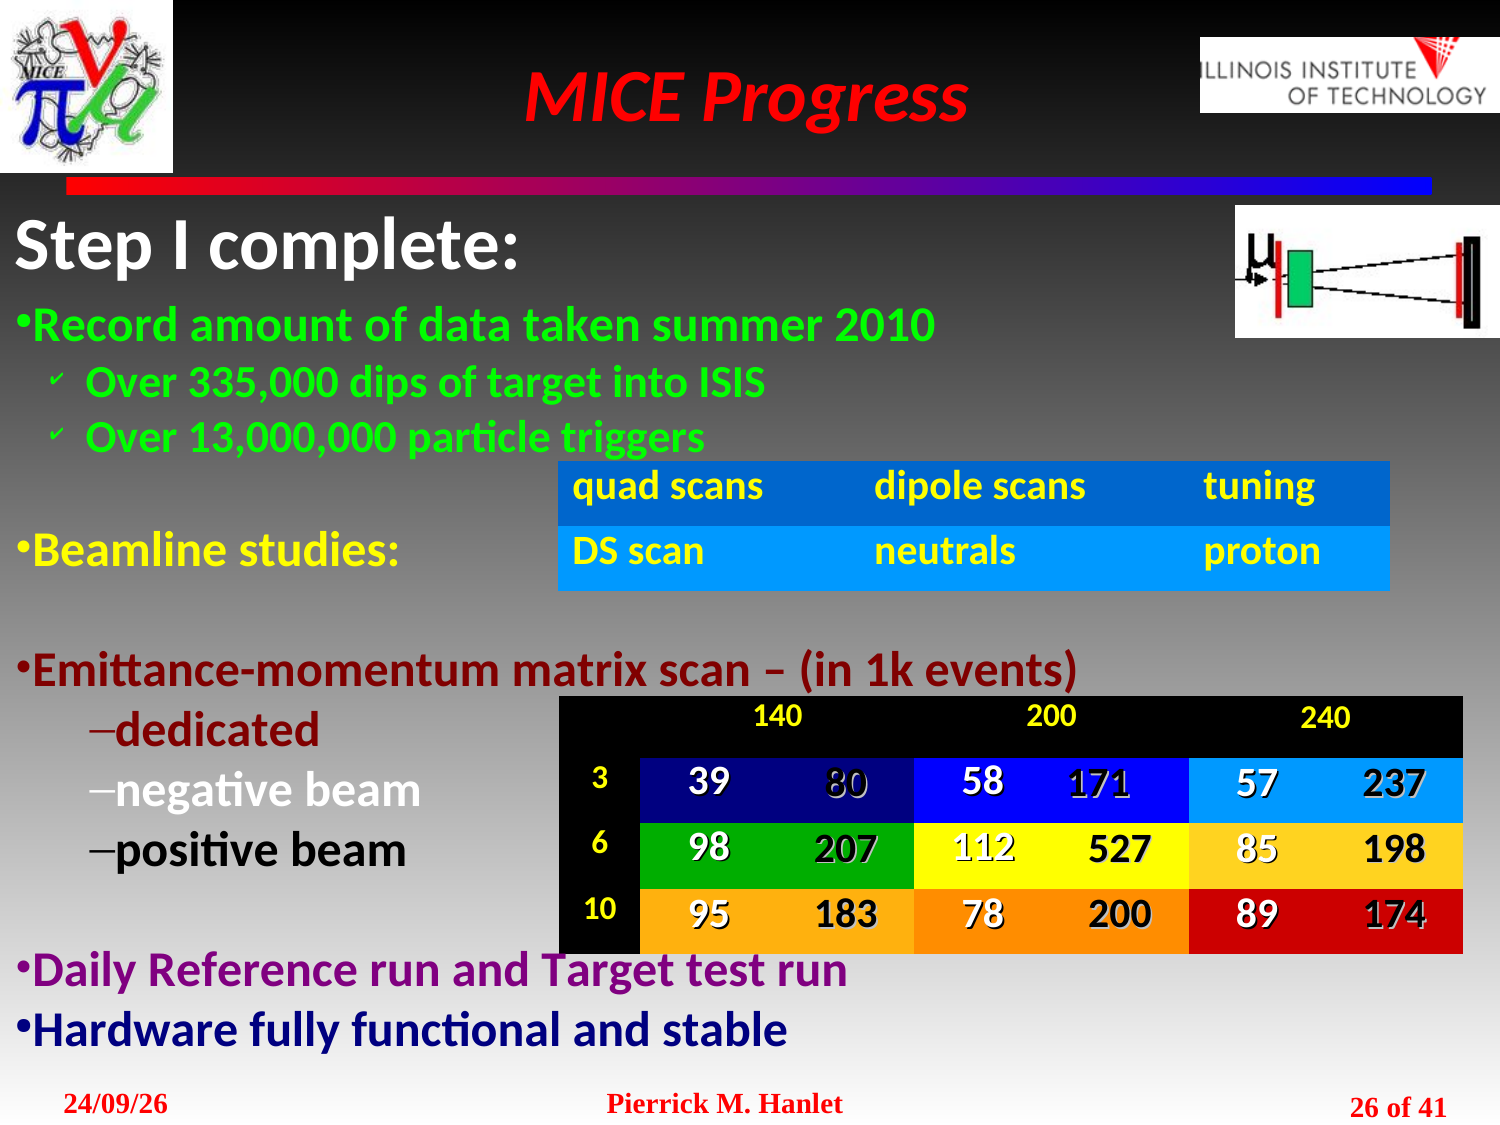

# MICE Progress
Step I complete:
Record amount of data taken summer 2010
Over 335,000 dips of target into ISIS
Over 13,000,000 particle triggers
Beamline studies:
Emittance-momentum matrix scan – (in 1k events)
dedicated
negative beam
positive beam
Daily Reference run and Target test run
Hardware fully functional and stable
| quad scans | dipole scans | tuning |
| --- | --- | --- |
| DS scan | neutrals | proton |
| | 140 | | 200 | | 240 | |
| --- | --- | --- | --- | --- | --- | --- |
| 3 | 39 | 80 | 58 | 171 | 57 | 237 |
| 6 | 98 | 207 | 112 | 527 | 85 | 198 |
| 10 | 95 | 183 | 78 | 200 | 89 | 174 |
26
Pierrick Hanlet